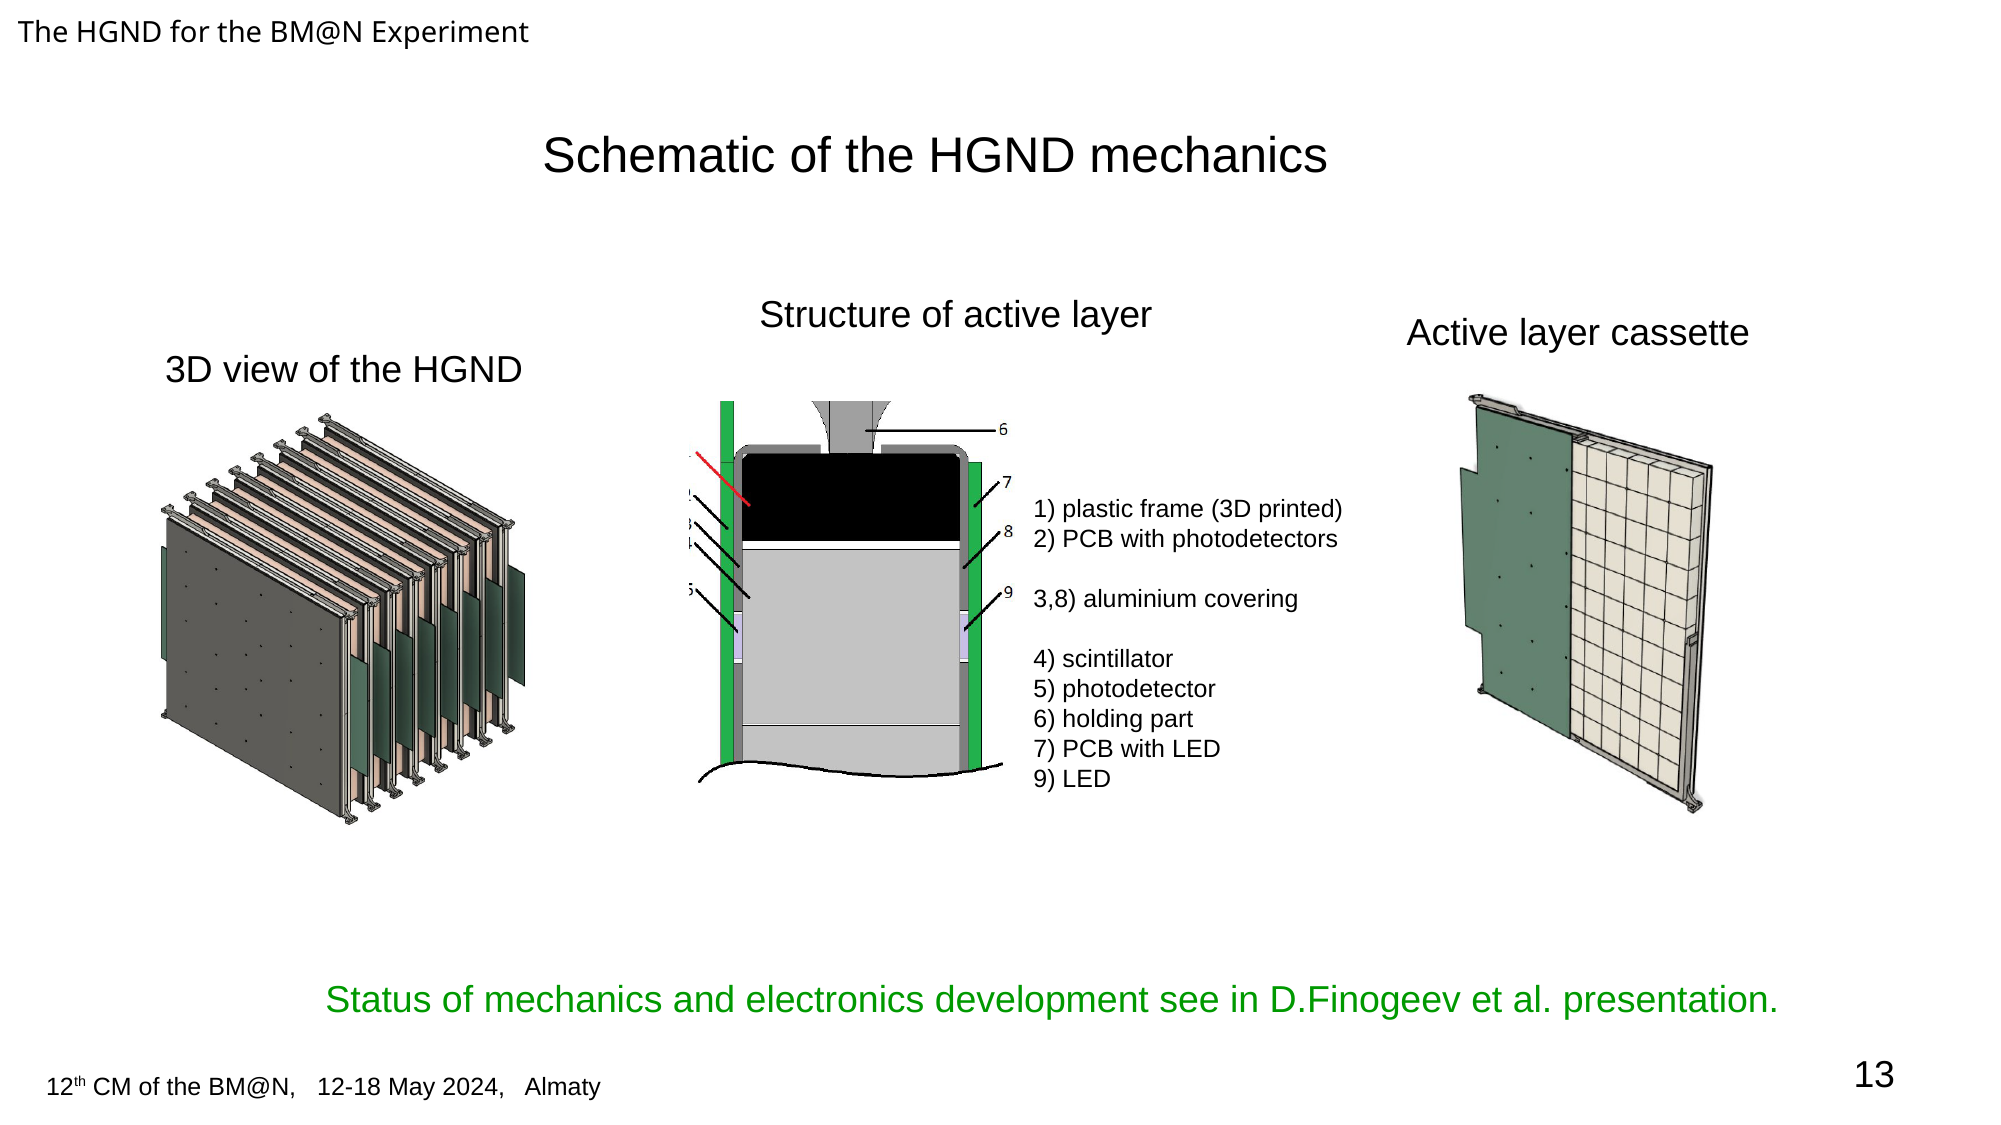

The HGND for the BM@N Experiment
Schematic of the HGND mechanics
Structure of active layer
Active layer cassette
3D view of the HGND
1) plastic frame (3D printed)
2) PCB with photodetectors
3,8) aluminium covering
4) scintillator
5) photodetector
6) holding part
7) PCB with LED
9) LED
Status of mechanics and electronics development see in D.Finogeev et al. presentation.
12th CM of the BM@N, 12-18 May 2024, Almaty